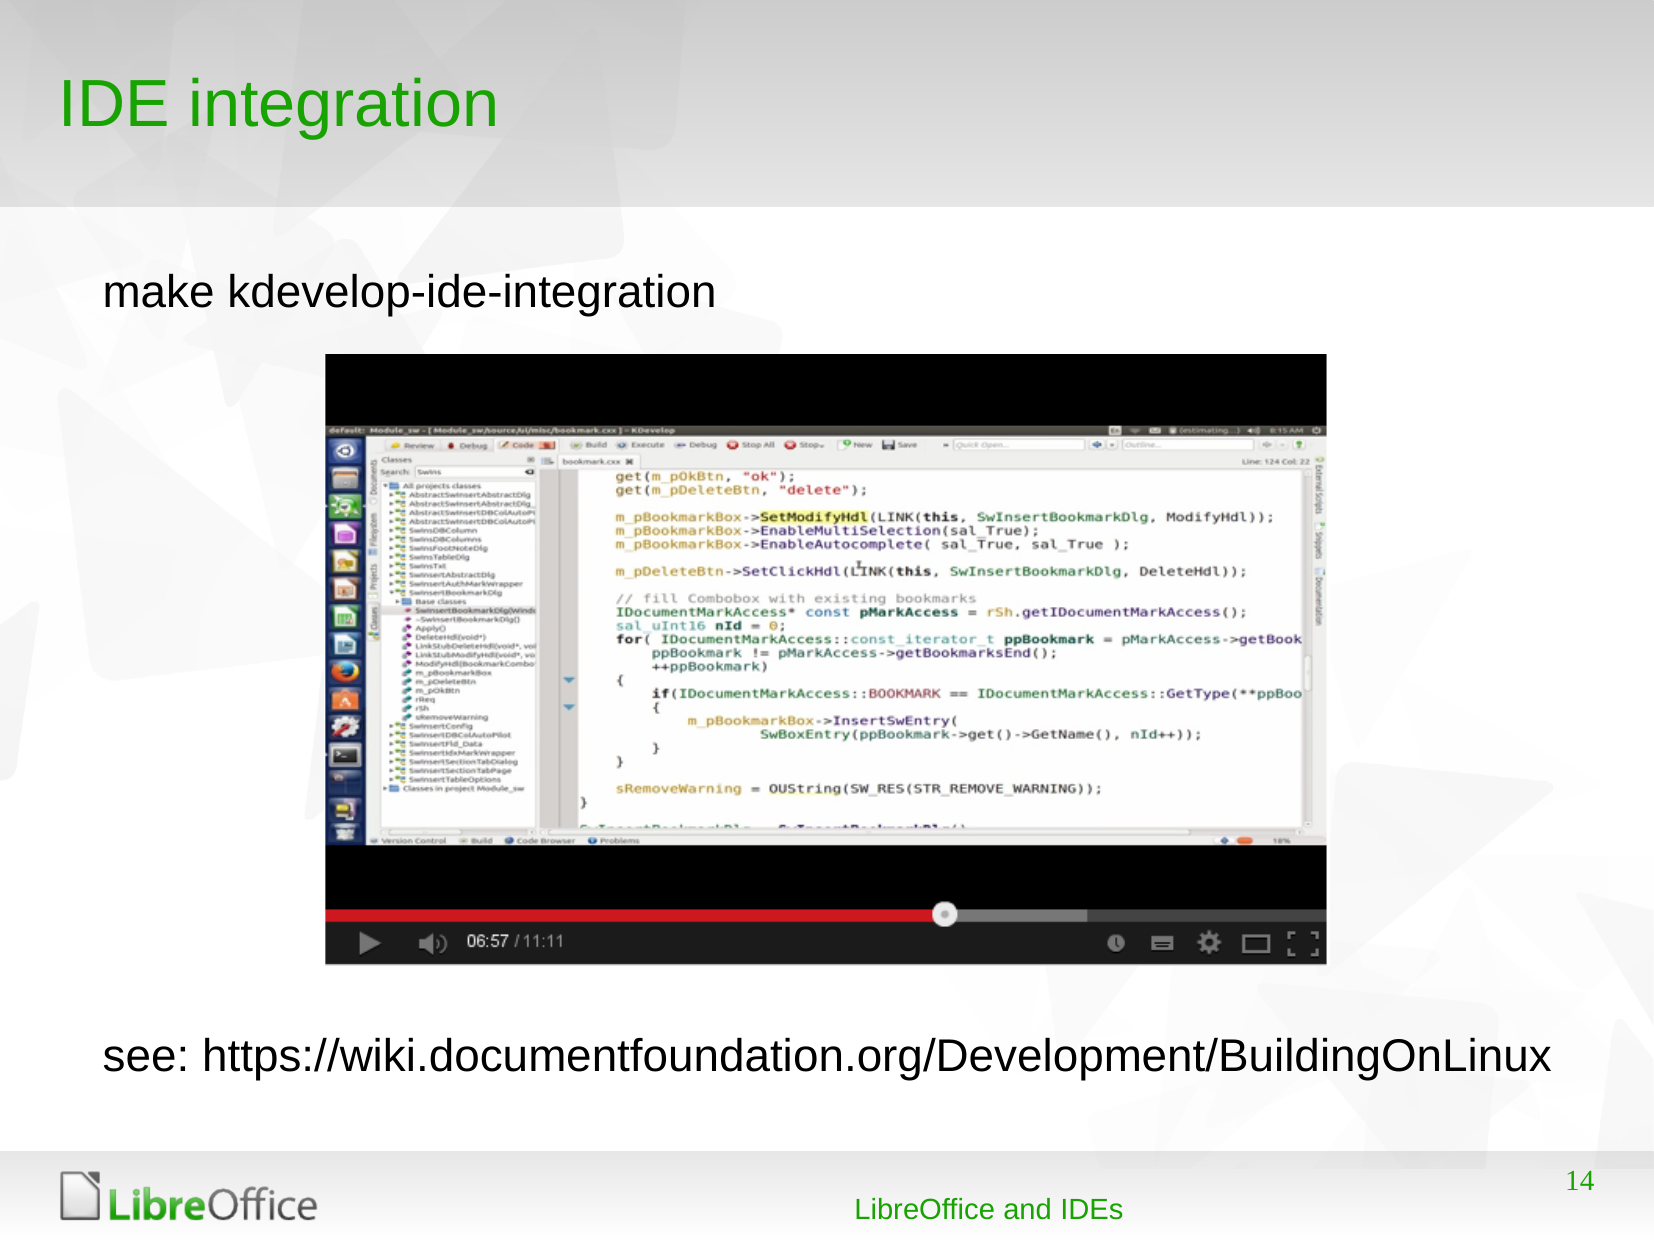

# IDE integration
make kdevelop-ide-integration
see: https://wiki.documentfoundation.org/Development/BuildingOnLinux
14
liberating productivity